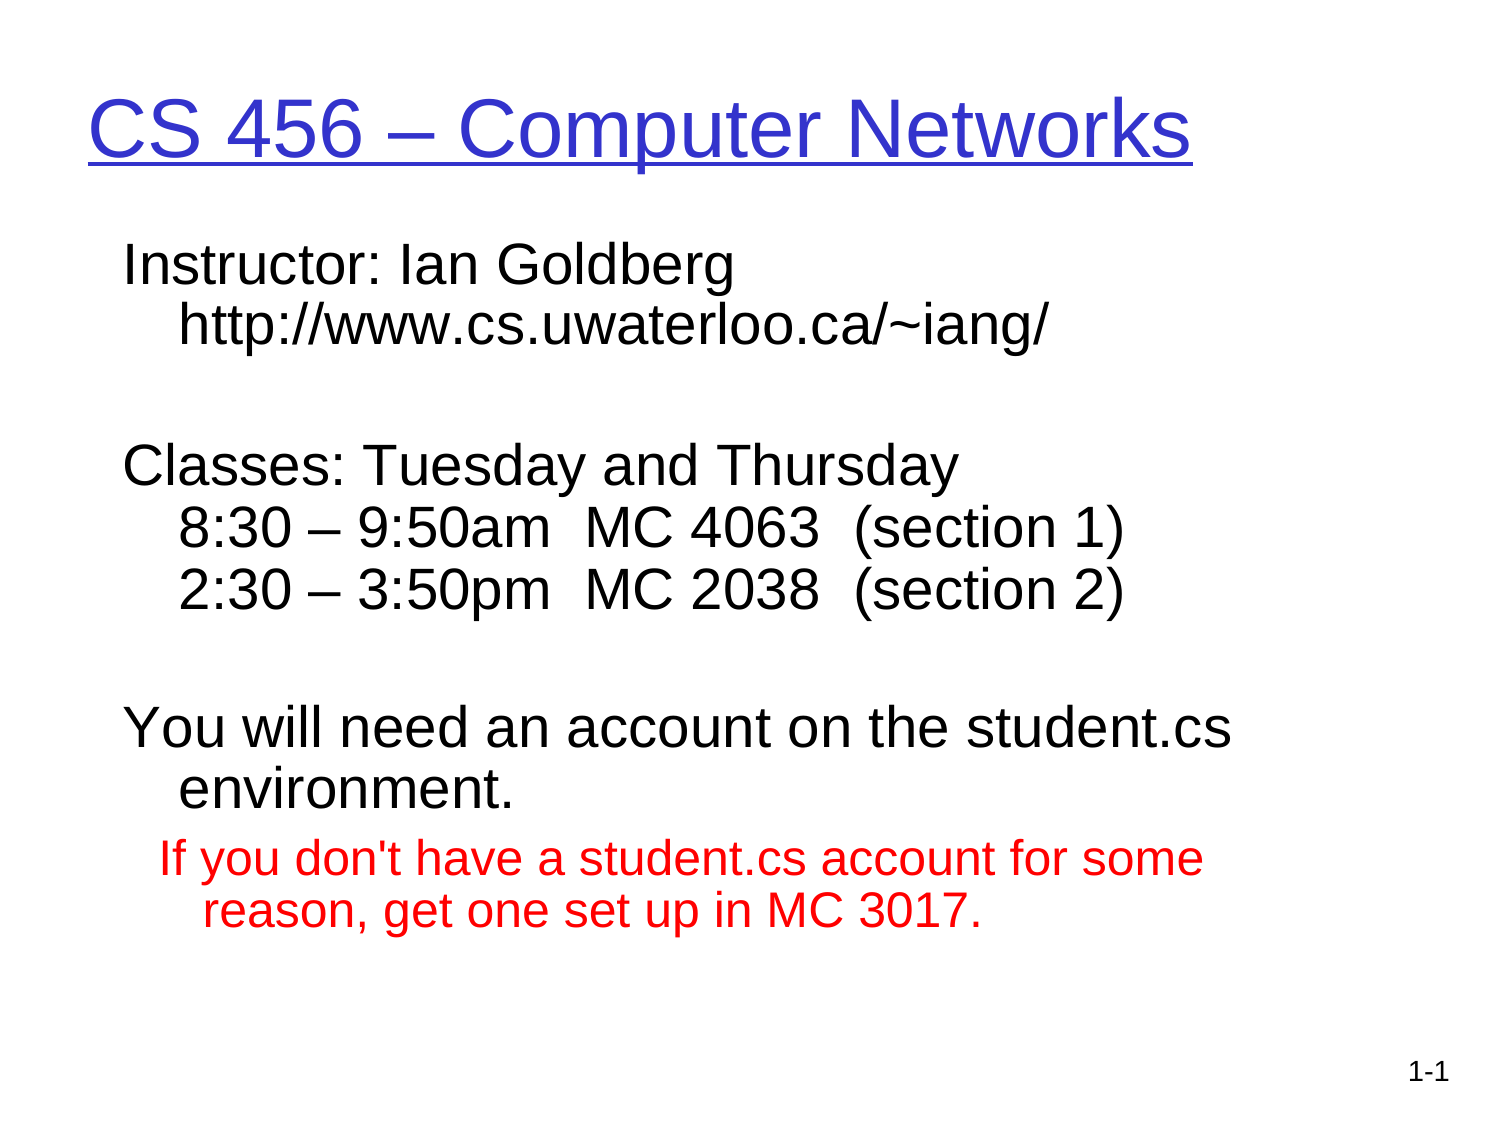

# CS 456 – Computer Networks
Instructor: Ian Goldberg
http://www.cs.uwaterloo.ca/~iang/
Classes: Tuesday and Thursday
8:30 – 9:50am MC 4063 (section 1)
2:30 – 3:50pm MC 2038 (section 2)
You will need an account on the student.cs environment.
If you don't have a student.cs account for some reason, get one set up in MC 3017.
1